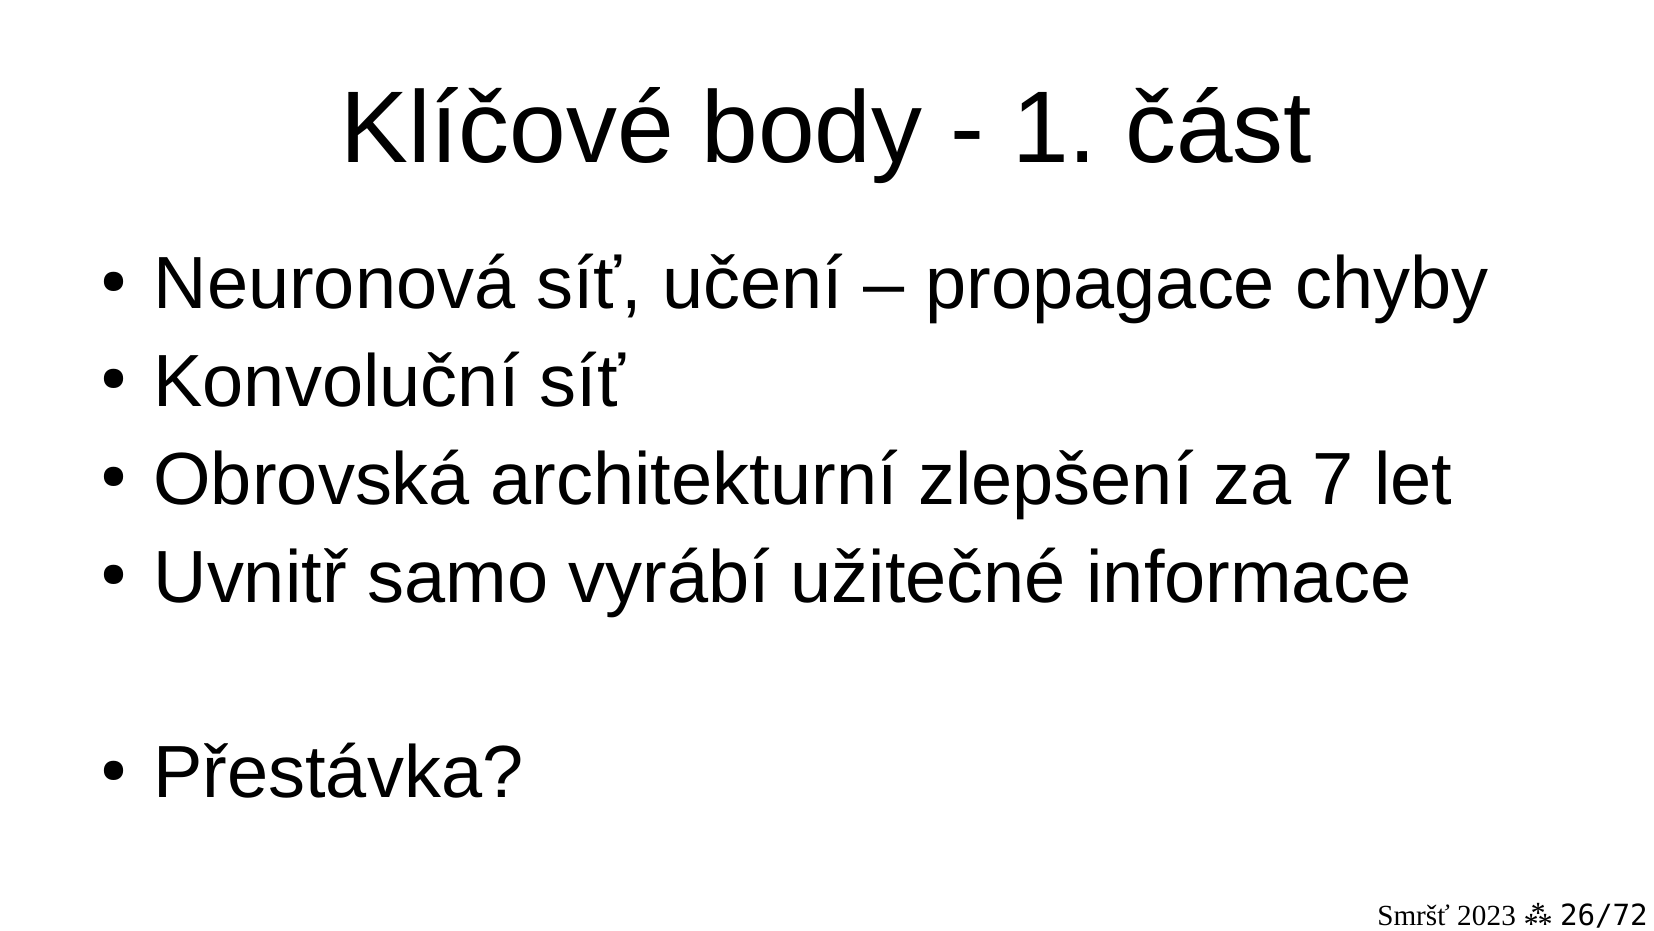

# Klíčové body - 1. část
Neuronová síť, učení – propagace chyby
Konvoluční síť
Obrovská architekturní zlepšení za 7 let
Uvnitř samo vyrábí užitečné informace
Přestávka?
26